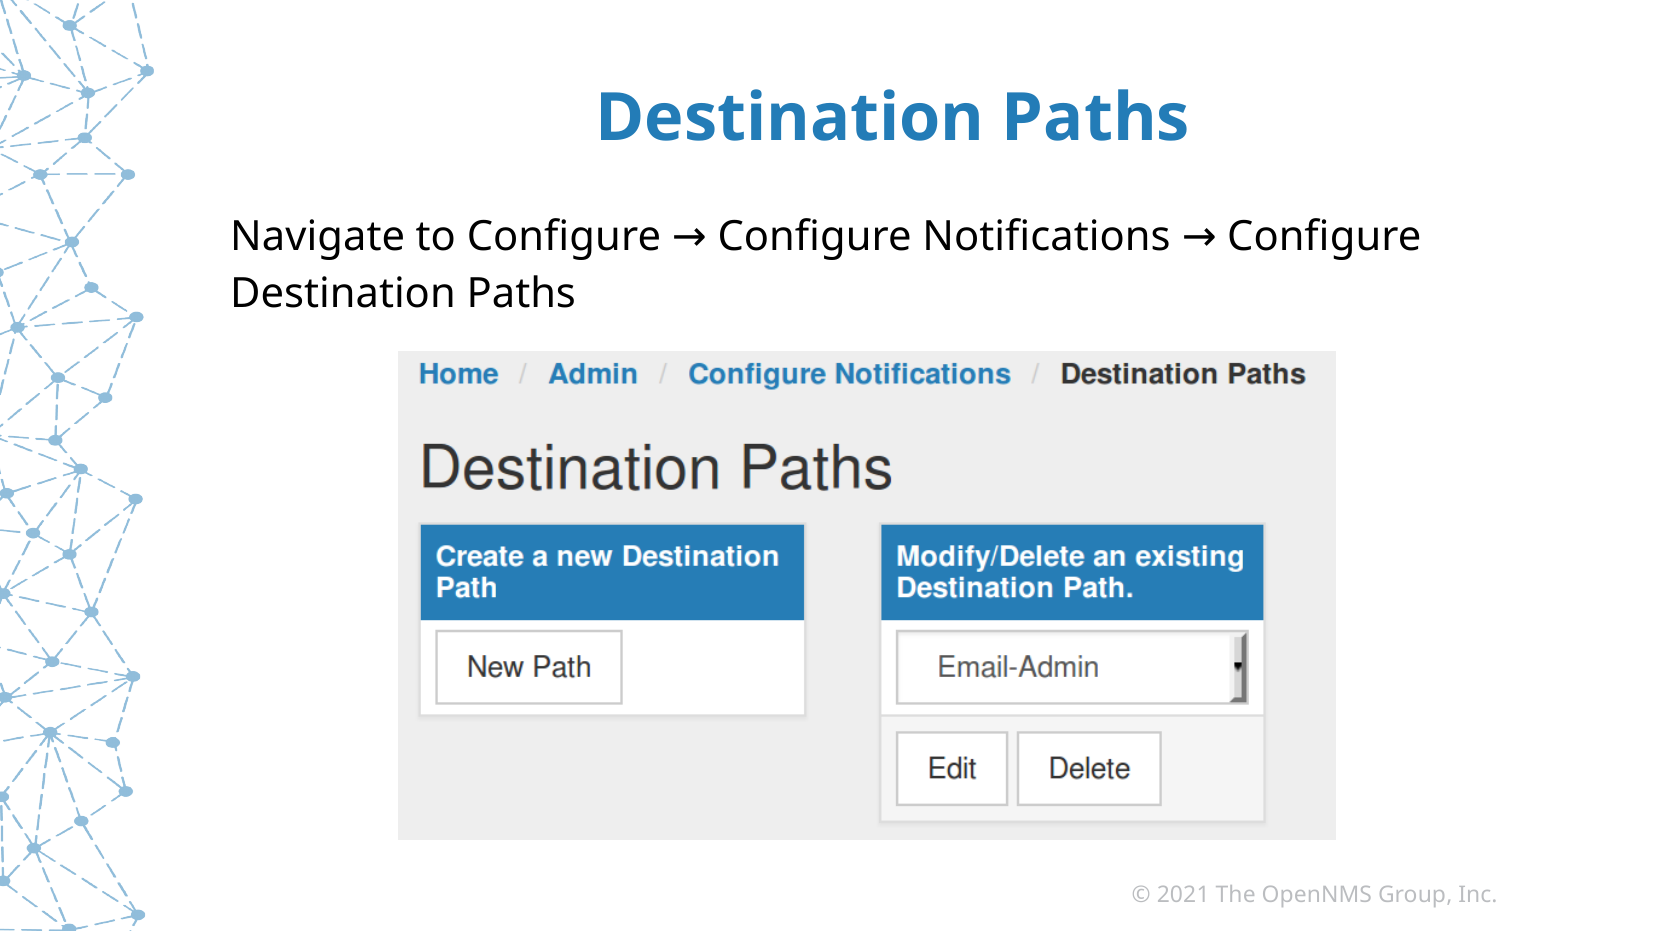

# Destination Paths
Navigate to Configure → Configure Notifications → Configure Destination Paths